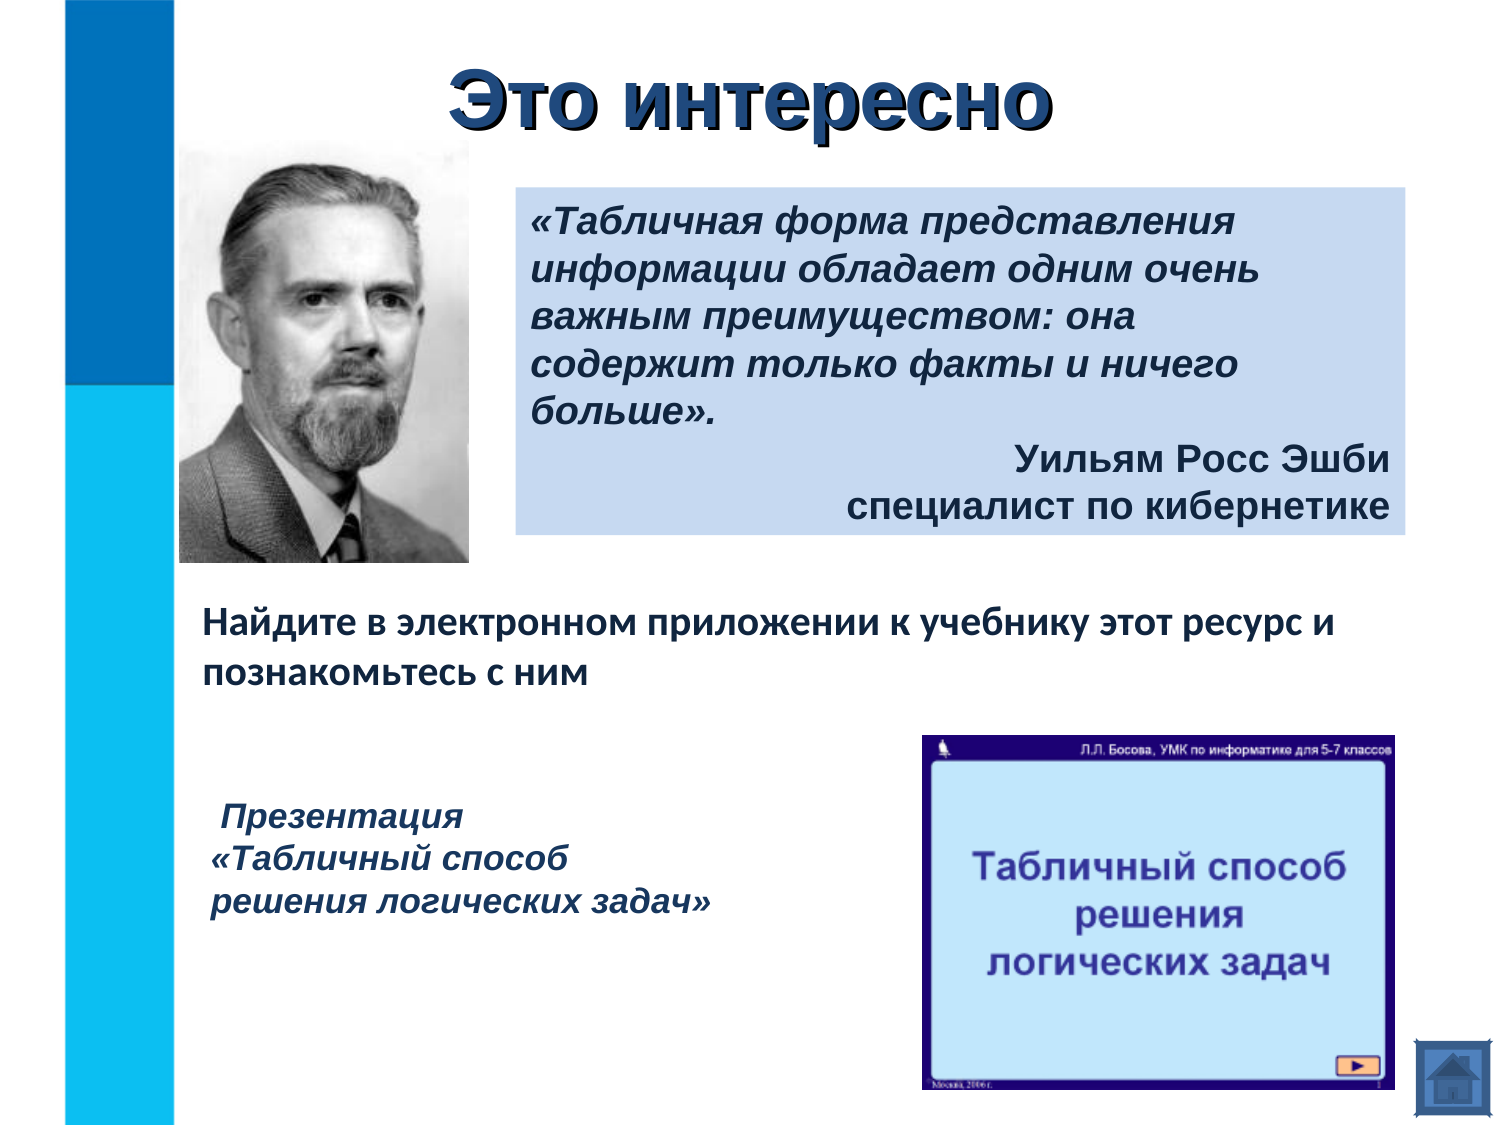

# Это интересно
«Табличная форма представления информации обладает одним очень важным преимуществом: она
содержит только факты и ничего больше».
Уильям Росс Эшби
специалист по кибернетике
Найдите в электронном приложении к учебнику этот ресурс и познакомьтесь с ним
	 Презентация
«Табличный способ
решения логических задач»